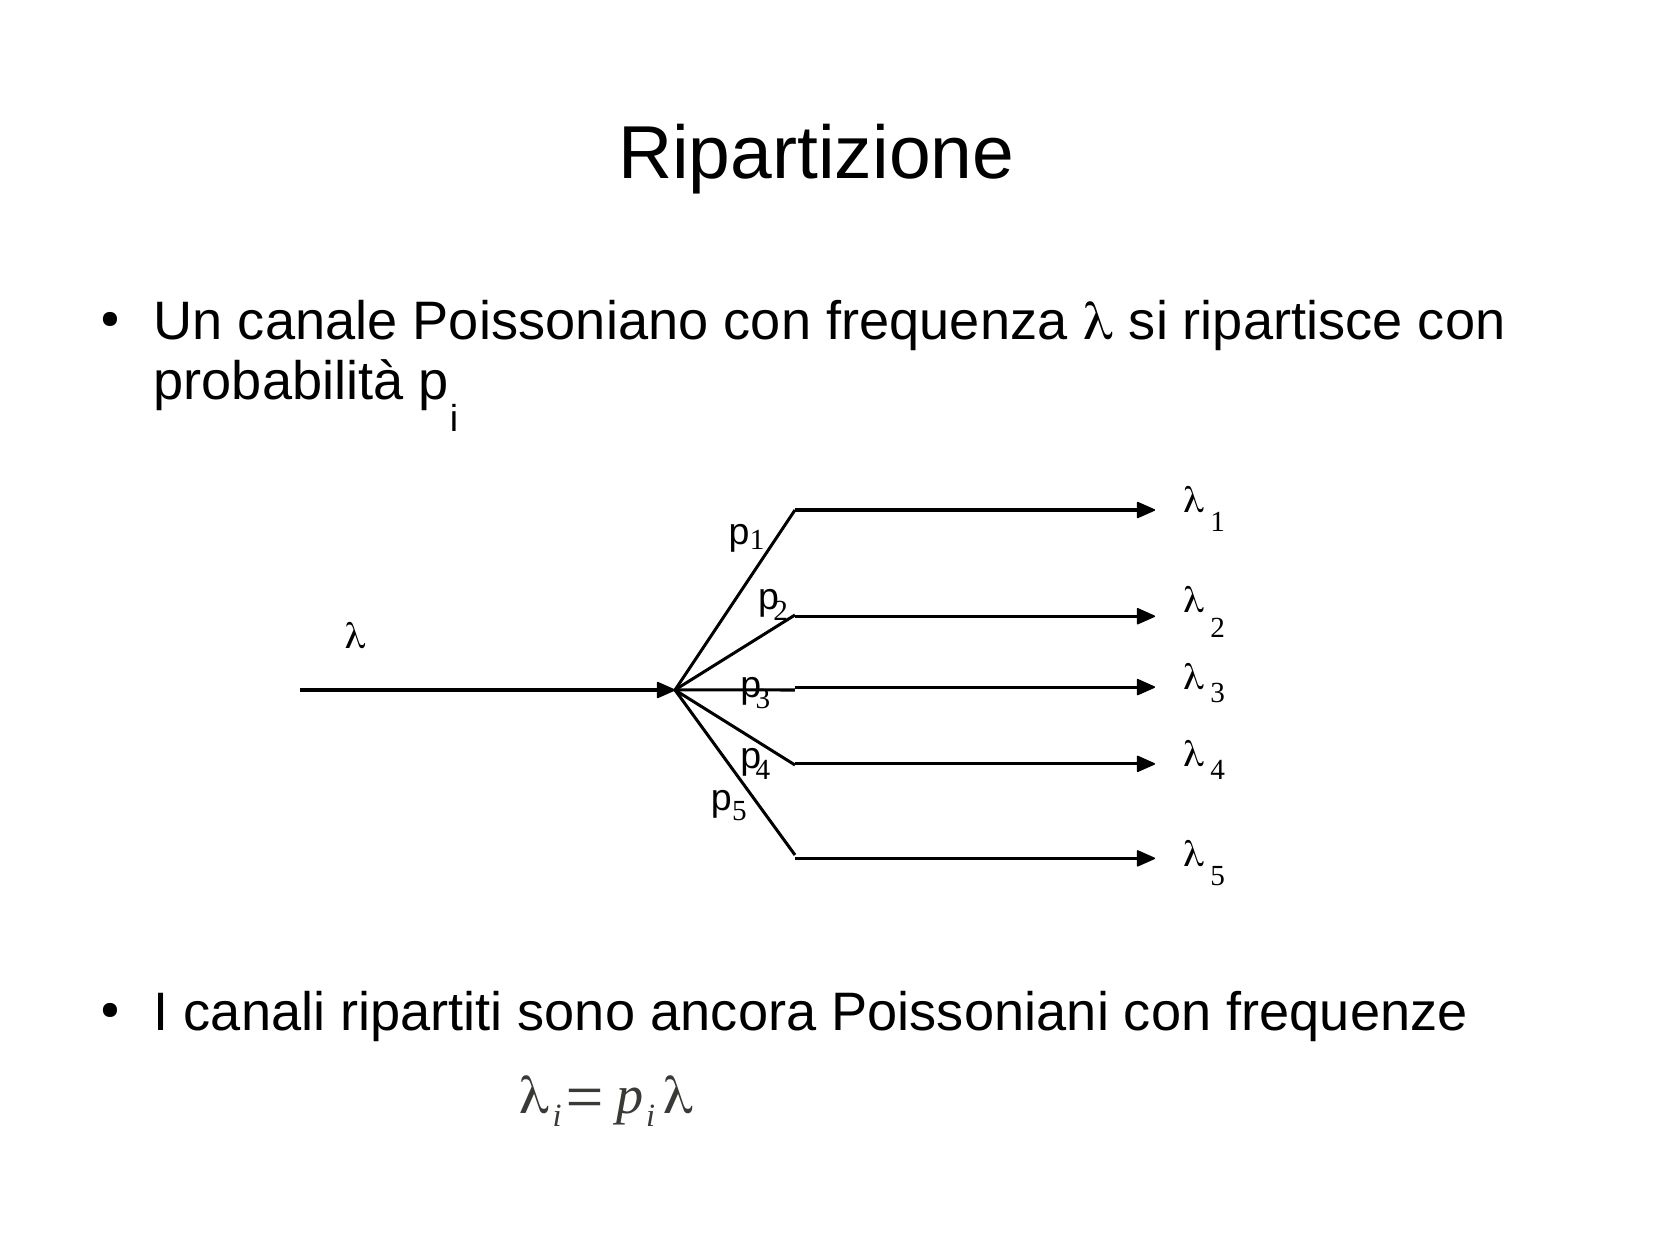

# Ripartizione
Un canale Poissoniano con frequenza l si ripartisce con probabilità p
I canali ripartiti sono ancora Poissoniani con frequenze
i
l
p
1
1
p
l
2
2
l
p
l
3
3
p
l
4
4
p
5
l
5